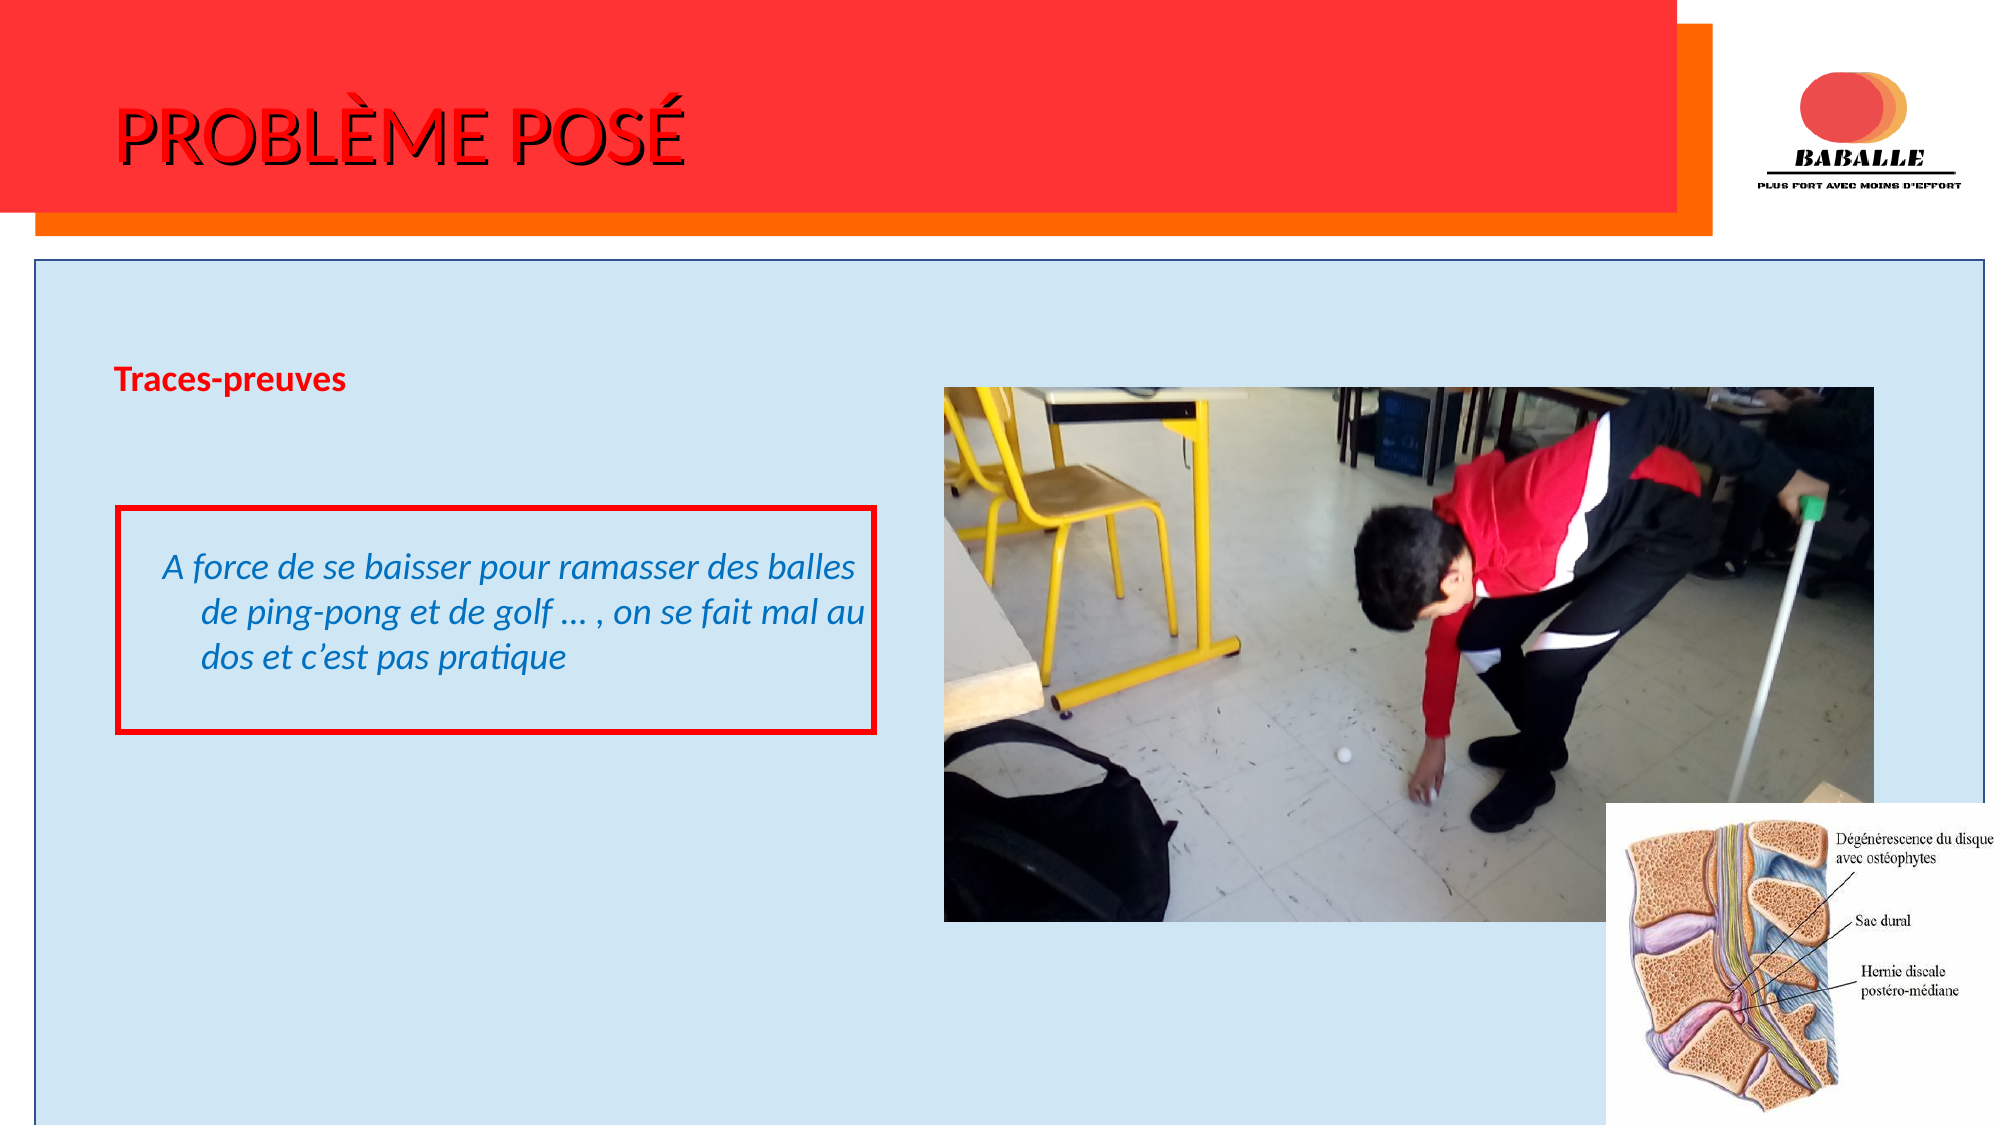

PROBLÈME POSÉ
Traces-preuves
 A force de se baisser pour ramasser des balles de ping-pong et de golf … , on se fait mal au dos et c’est pas pratique